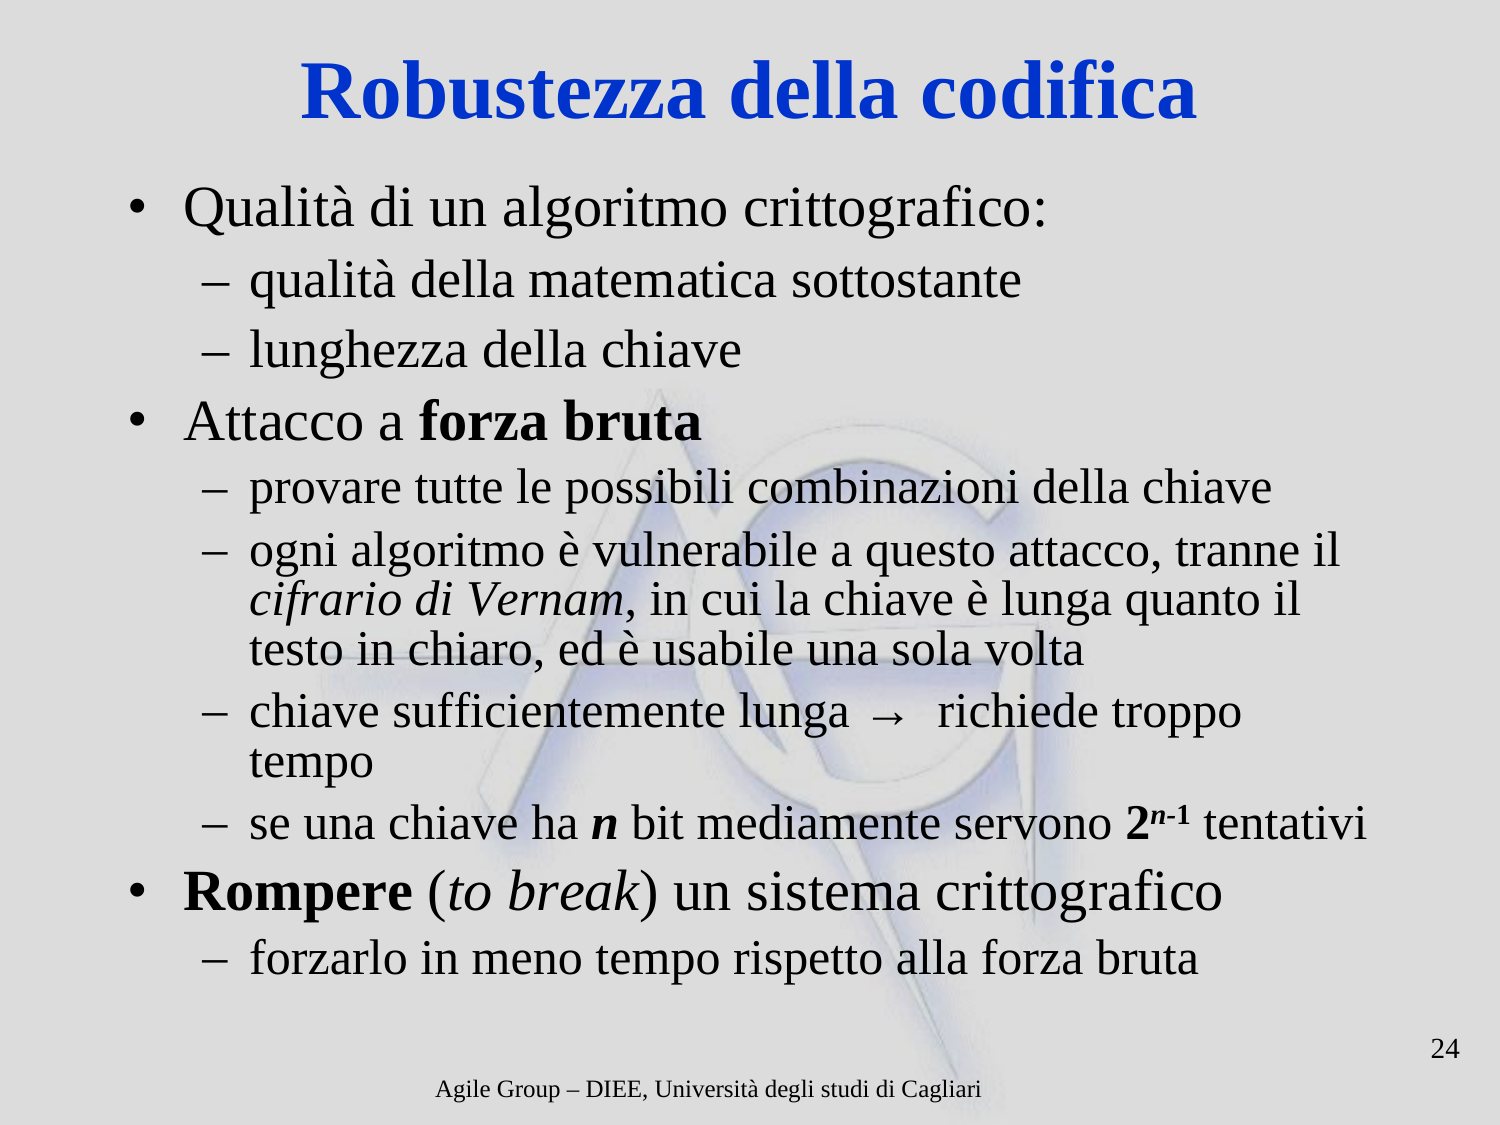

# Robustezza della codifica
Qualità di un algoritmo crittografico:
qualità della matematica sottostante
lunghezza della chiave
Attacco a forza bruta
provare tutte le possibili combinazioni della chiave
ogni algoritmo è vulnerabile a questo attacco, tranne il cifrario di Vernam, in cui la chiave è lunga quanto il testo in chiaro, ed è usabile una sola volta
chiave sufficientemente lunga → richiede troppo tempo
se una chiave ha n bit mediamente servono 2n-1 tentativi
Rompere (to break) un sistema crittografico
forzarlo in meno tempo rispetto alla forza bruta
24